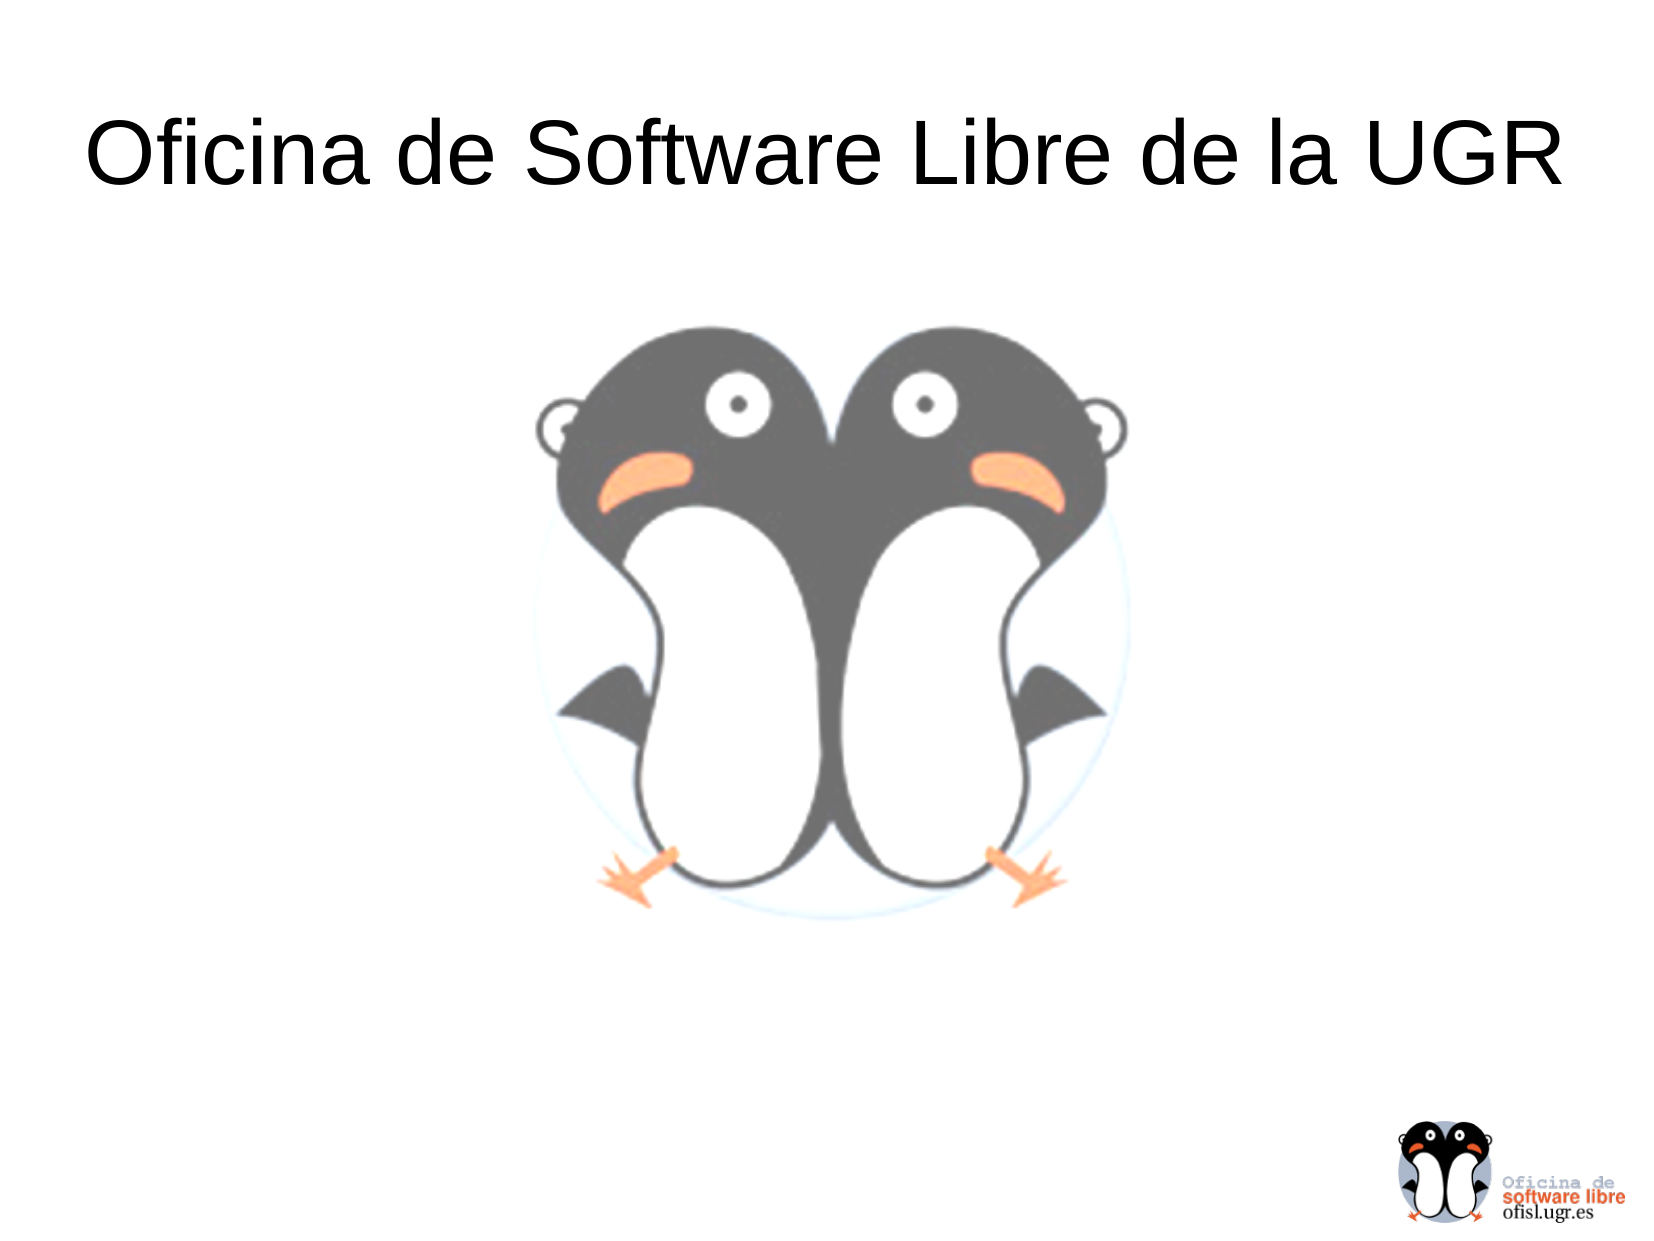

# Oficina de Software Libre de la UGR